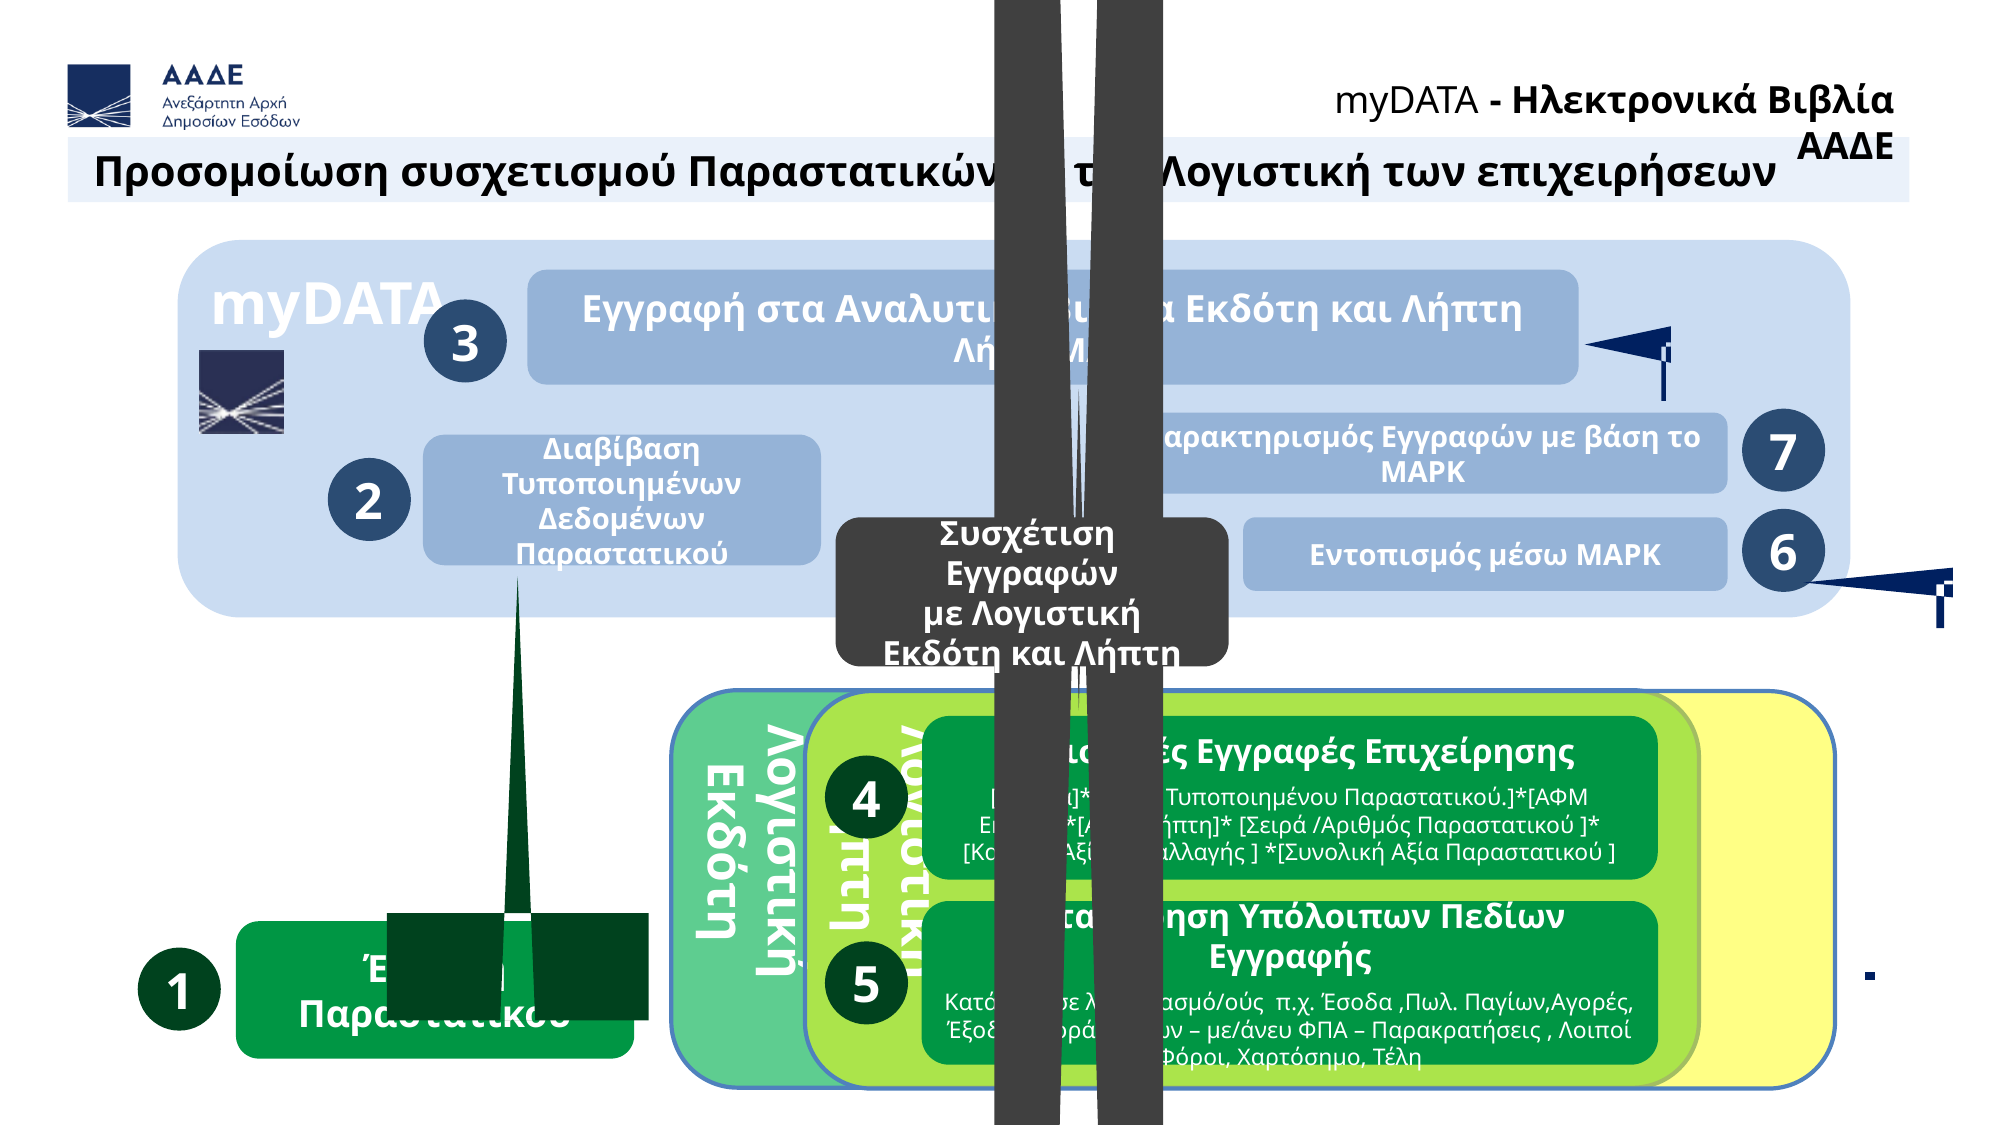

myDATA - Ηλεκτρονικά Βιβλία ΑΑΔΕ
 Προσομοίωση συσχετισμού Παραστατικών με την Λογιστική των επιχειρήσεων
myDATA
Εγγραφή στα Αναλυτικά Βιβλία Εκδότη και Λήπτη
Λήψη ΜΑΡΚ
3
7
Χαρακτηρισμός Εγγραφών με βάση το ΜΑΡΚ
Διαβίβαση Τυποποιημένων Δεδομένων Παραστατικού
2
6
Συσχέτιση Εγγραφών
με Λογιστική Εκδότη και Λήπτη
Εντοπισμός μέσω ΜΑΡΚ
Λογιστική Εκδότη
Λογιστική Λήπτη
Λογιστικές Εγγραφές Επιχείρησης
[Ημ/νία]*[Είδος Τυποποιημένου Παραστατικού.]*[ΑΦΜ Εκδότη]*[ΑΦΜ Λήπτη]* [Σειρά /Αριθμός Παραστατικού ]* [Καθαρή Αξία Συναλλαγής ] *[Συνολική Αξία Παραστατικού ]
4
Καταχώρηση Υπόλοιπων Πεδίων Εγγραφής
Κατάταξη σε λογαριασμό/ούς π.χ. Έσοδα ,Πωλ. Παγίων,Αγορές, Έξοδα, Αγορά Παγίων – με/άνευ ΦΠΑ – Παρακρατήσεις , Λοιποί Φόροι, Χαρτόσημο, Τέλη
Έκδοση Παραστατικού
5
1